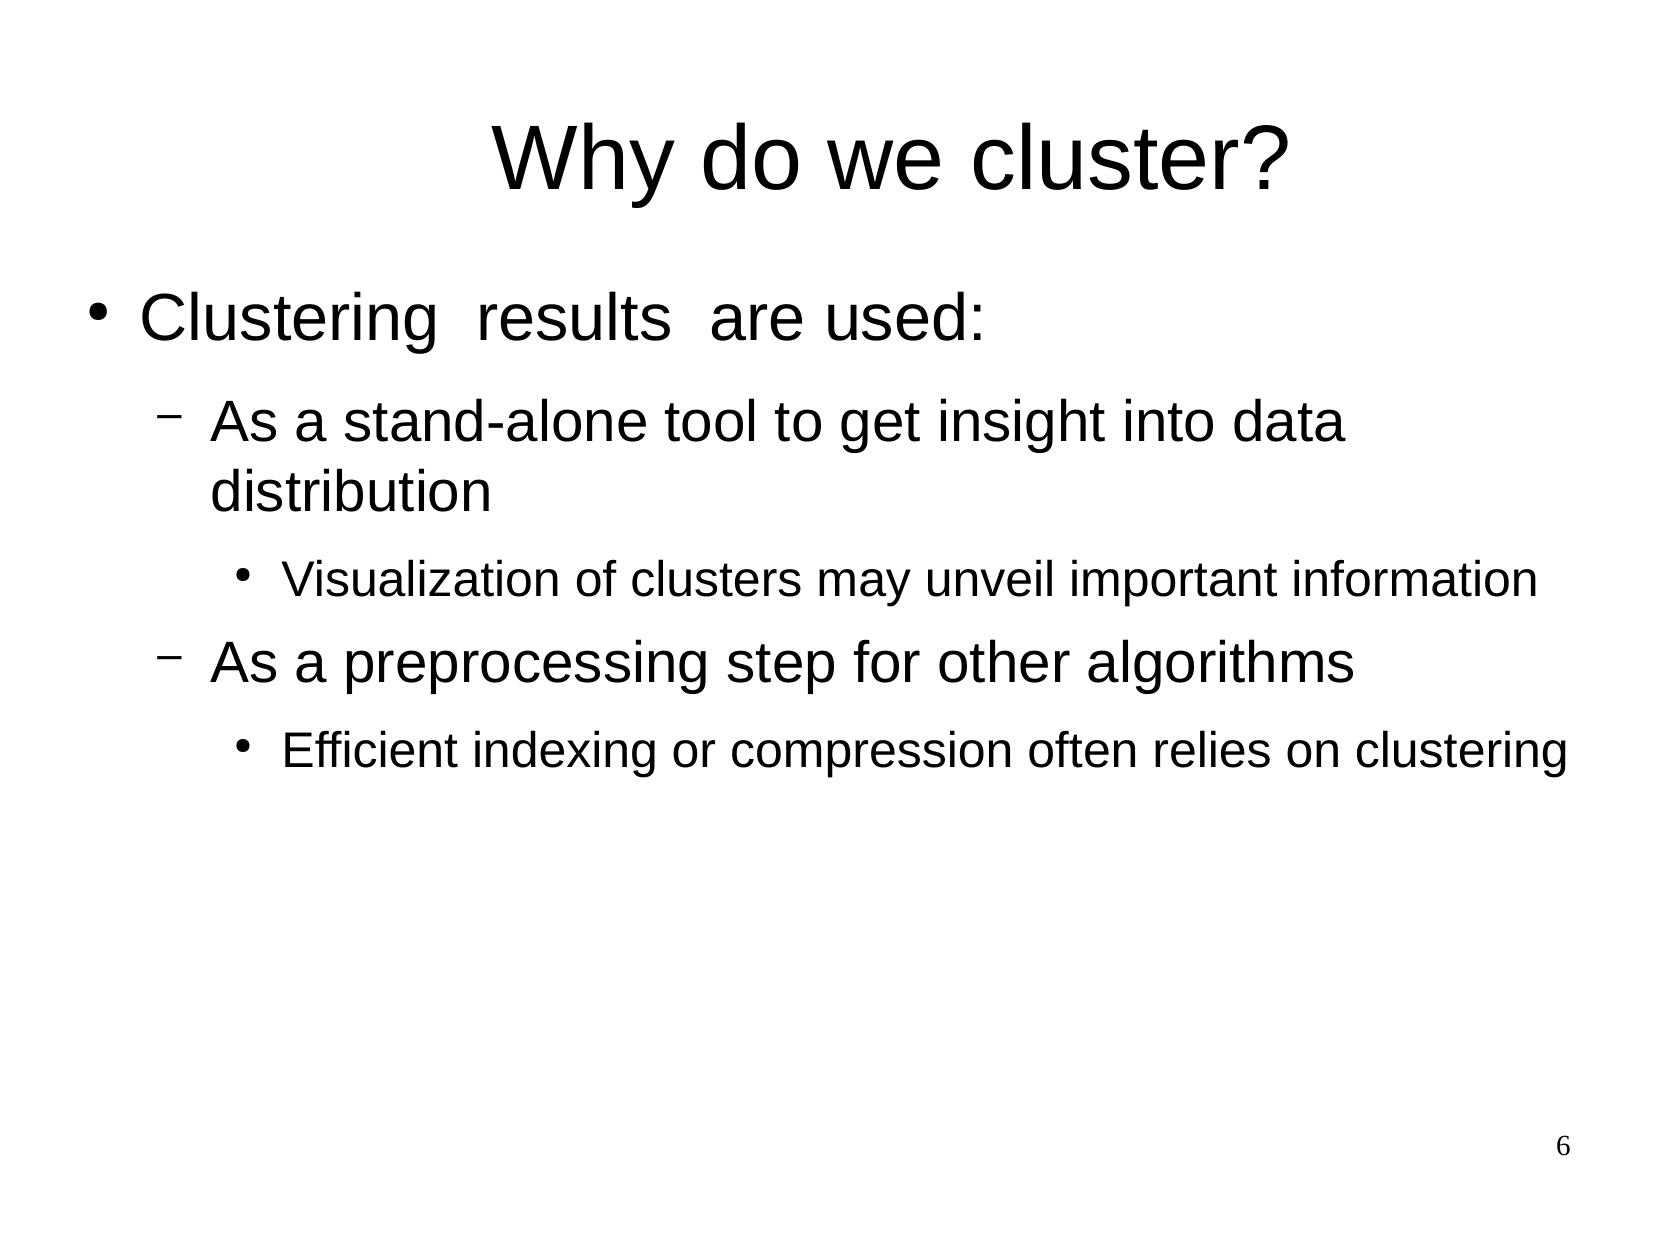

# Why do we cluster?
Clustering results are used:
As a stand-alone tool to get insight into data distribution
Visualization of clusters may unveil important information
As a preprocessing step for other algorithms
Efficient indexing or compression often relies on clustering
6